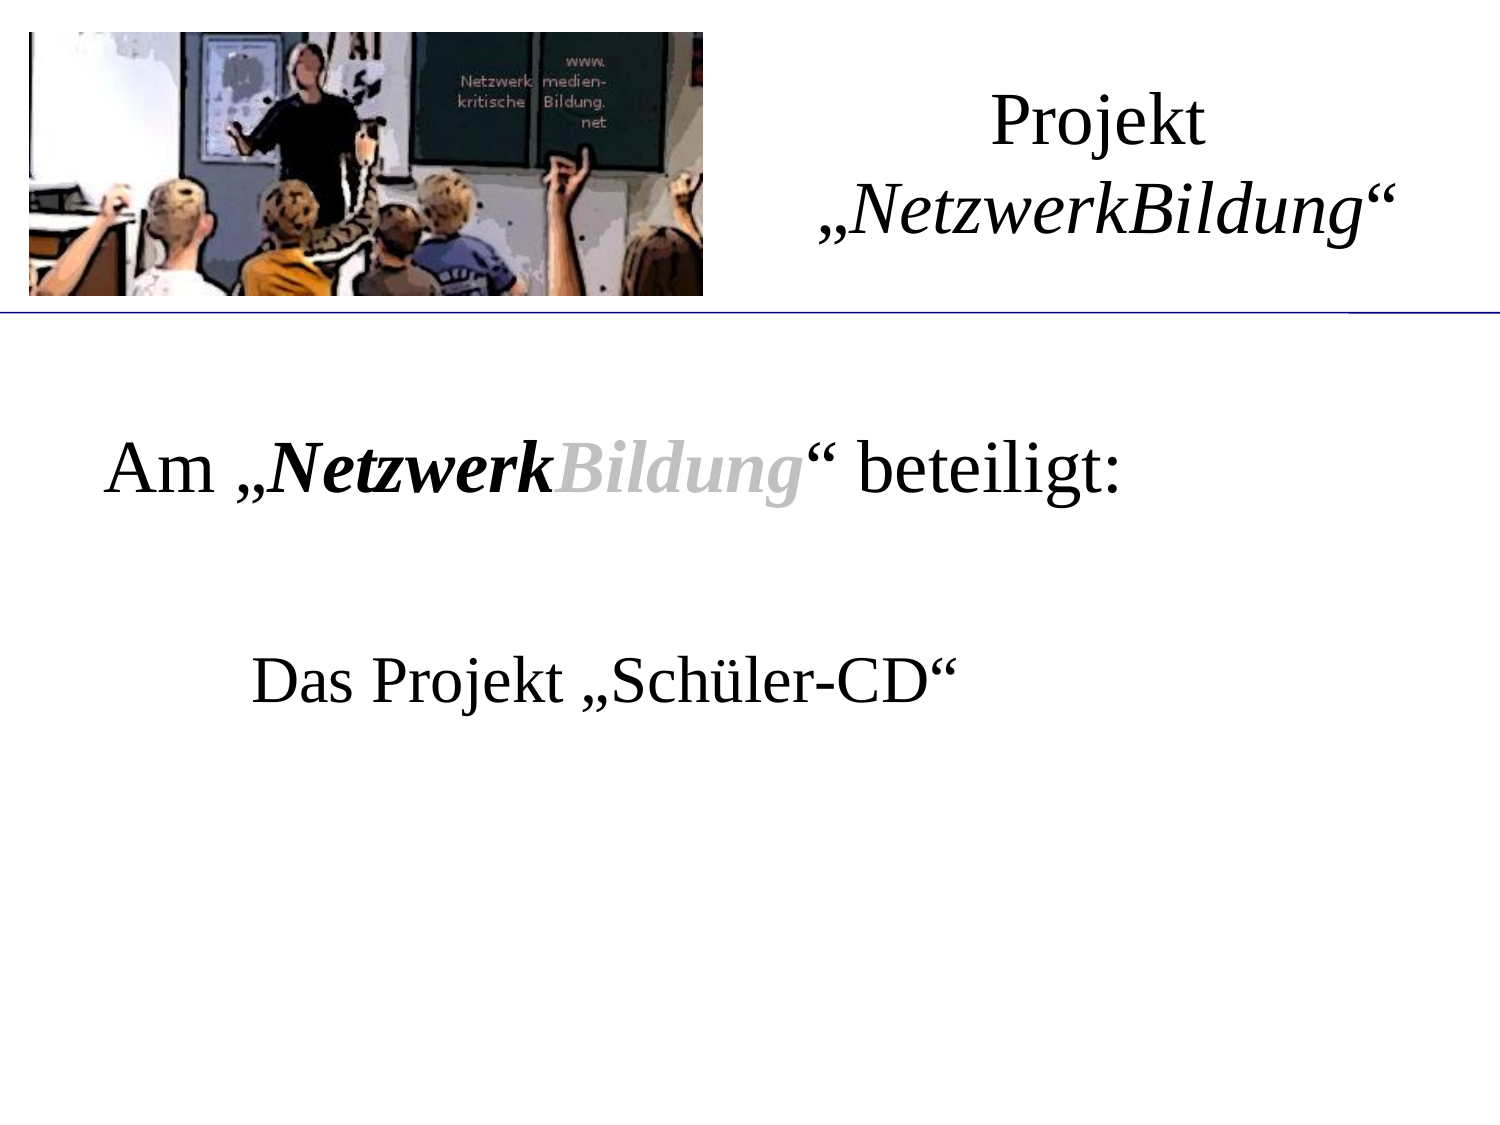

Projekt
„NetzwerkBildung“
Am „NetzwerkBildung“ beteiligt:
Das Projekt „Schüler-CD“